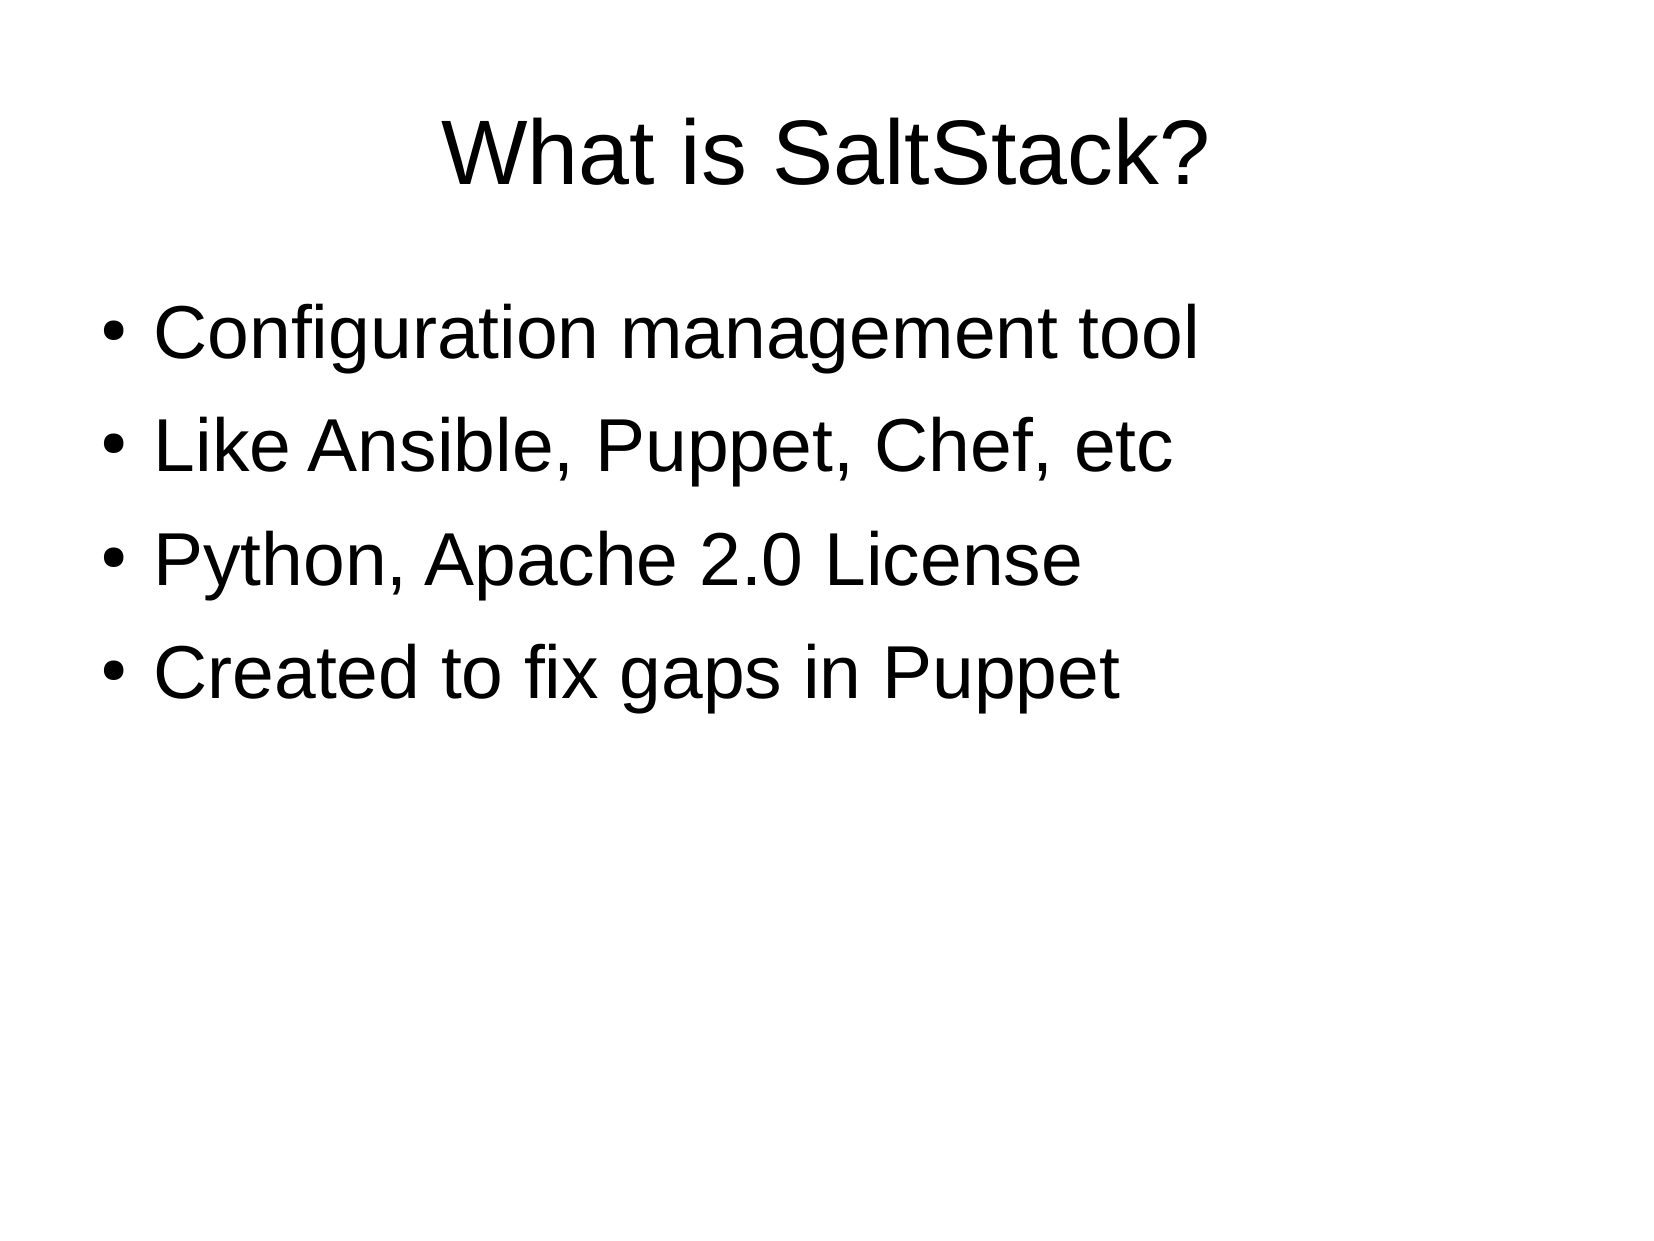

# What is SaltStack?
Configuration management tool
Like Ansible, Puppet, Chef, etc
Python, Apache 2.0 License
Created to fix gaps in Puppet